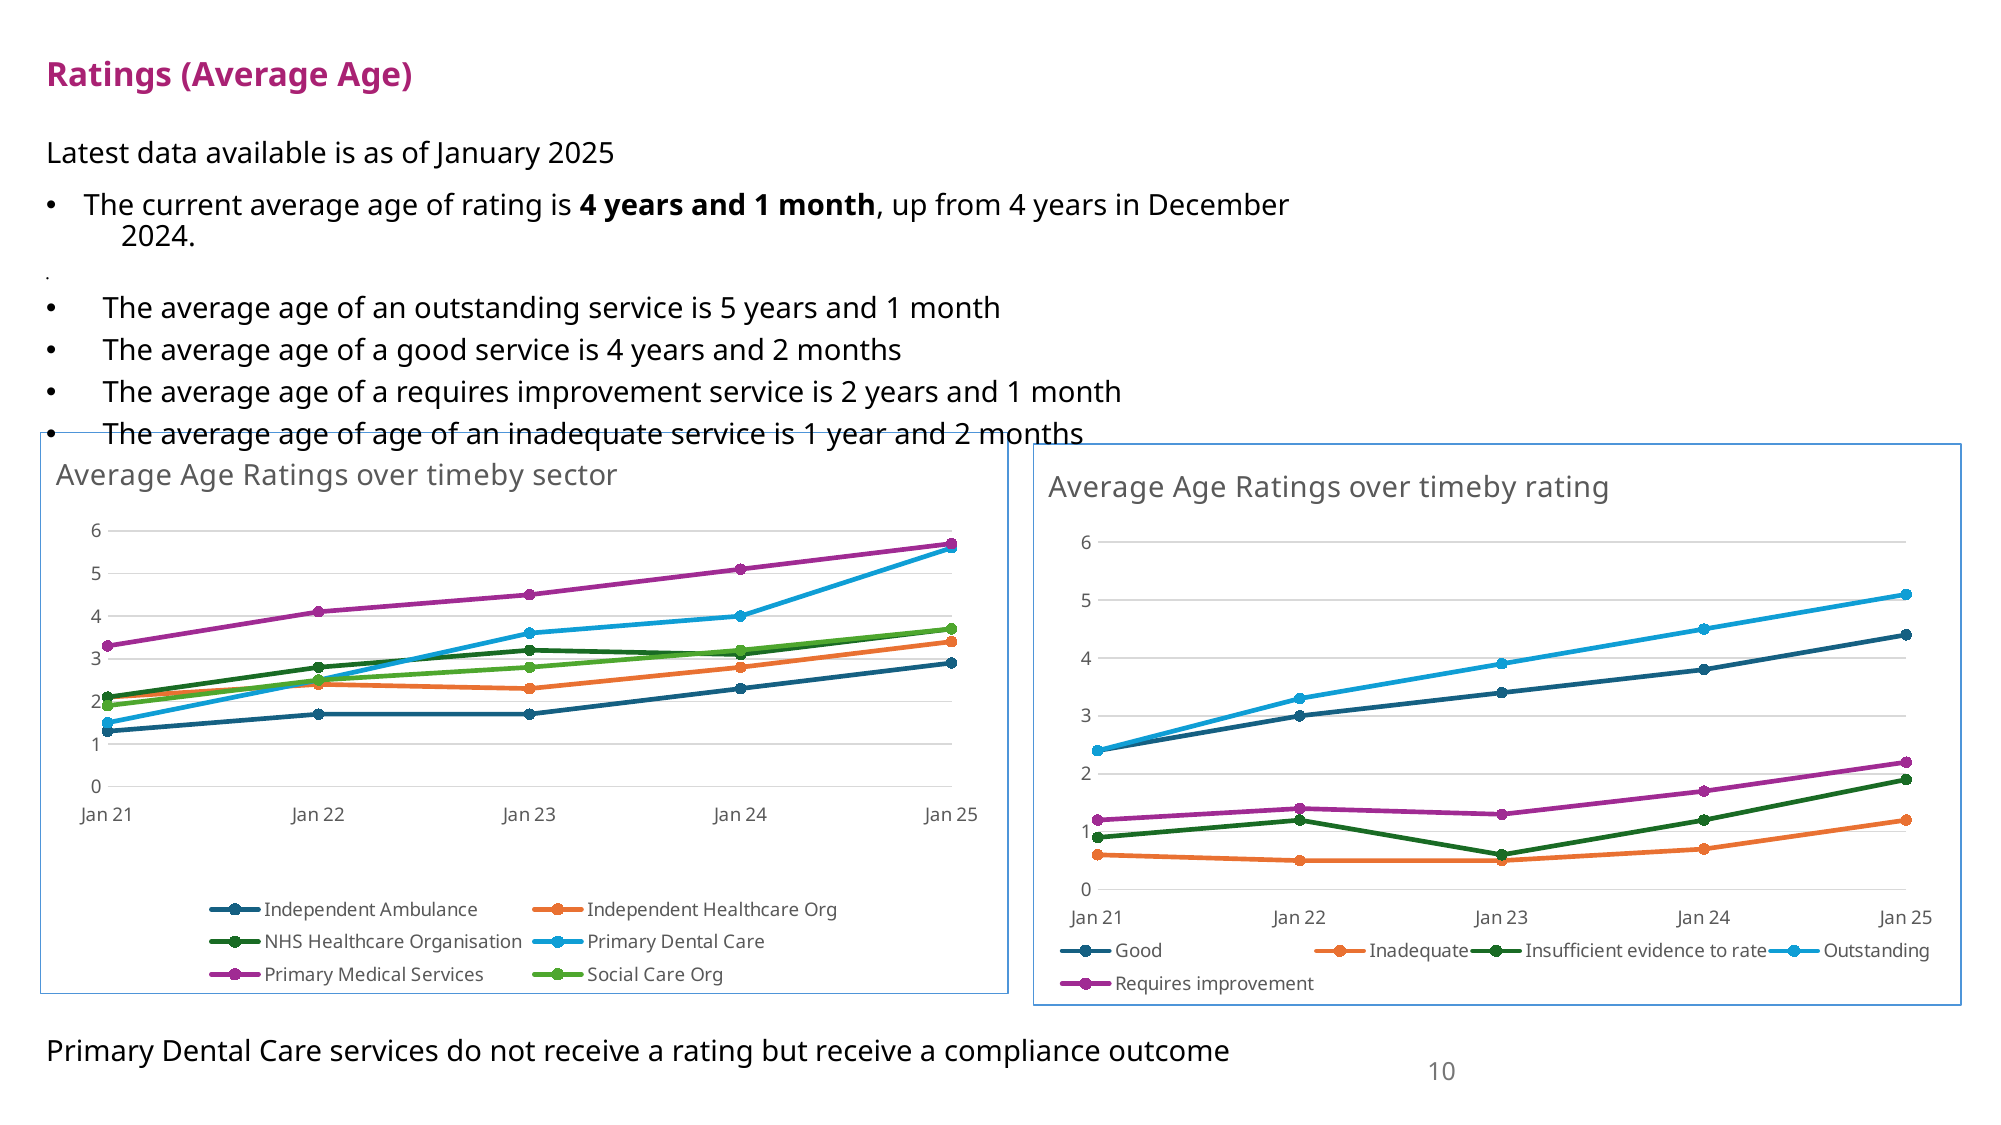

Ratings (Average Age)
Latest data available is as of January 2025
The current average age of rating is 4 years and 1 month, up from 4 years in December 2024.
The average age of an outstanding service is 5 years and 1 month
The average age of a good service is 4 years and 2 months
The average age of a requires improvement service is 2 years and 1 month
The average age of age of an inadequate service is 1 year and 2 months
### Chart: Average Age Ratings over timeby sector
| Category | Independent Ambulance | Independent Healthcare Org | NHS Healthcare Organisation | Primary Dental Care | Primary Medical Services | Social Care Org |
|---|---|---|---|---|---|---|
| 44197 | 1.3 | 2.1 | 2.1 | 1.5 | 3.3 | 1.9 |
| 44562 | 1.7 | 2.4 | 2.8 | 2.5 | 4.1 | 2.5 |
| 44927 | 1.7 | 2.3 | 3.2 | 3.6 | 4.5 | 2.8 |
| 45292 | 2.3 | 2.8 | 3.1 | 4.0 | 5.1 | 3.2 |
| 45658 | 2.9 | 3.4 | 3.7 | 5.6 | 5.7 | 3.7 |
### Chart: Average Age Ratings over timeby rating
| Category | Good | Inadequate | Insufficient evidence to rate | Outstanding | Requires improvement |
|---|---|---|---|---|---|
| 44197 | 2.4 | 0.6 | 0.9 | 2.4 | 1.2 |
| 44562 | 3.0 | 0.5 | 1.2 | 3.3 | 1.4 |
| 44927 | 3.4 | 0.5 | 0.6 | 3.9 | 1.3 |
| 45292 | 3.8 | 0.7 | 1.2 | 4.5 | 1.7 |
| 45658 | 4.4 | 1.2 | 1.9 | 5.1 | 2.2 |Primary Dental Care services do not receive a rating but receive a compliance outcome